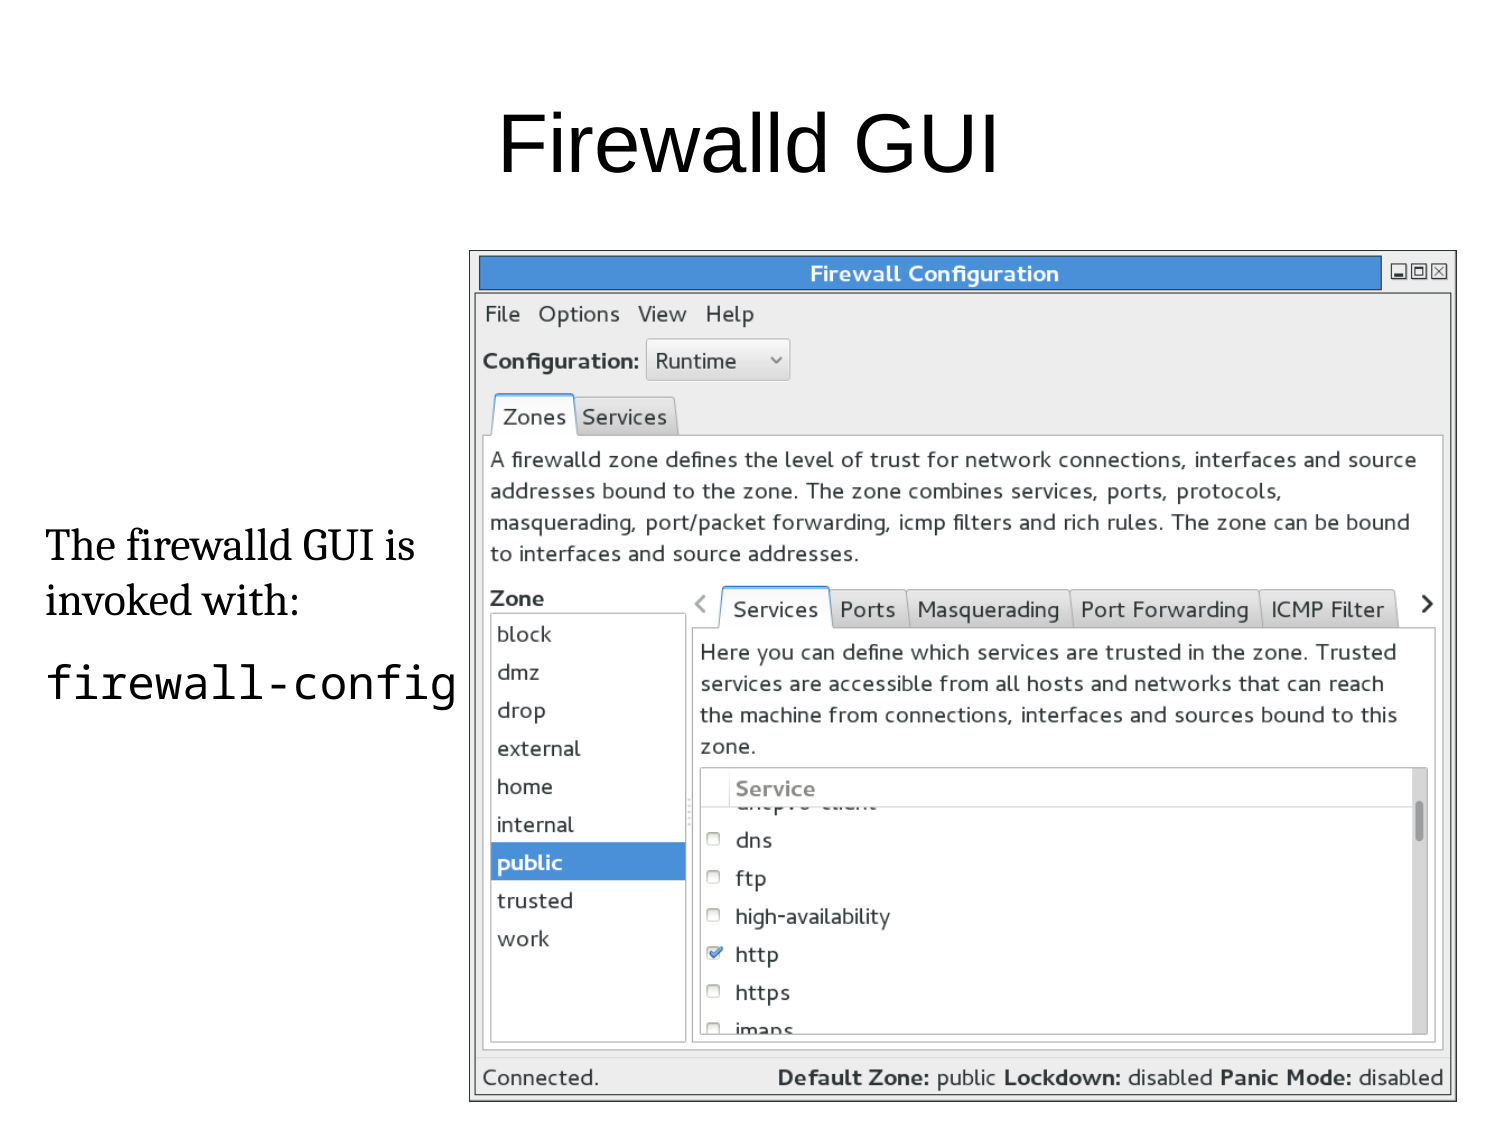

# Firewalld GUI
The firewalld GUI is invoked with:
firewall-config